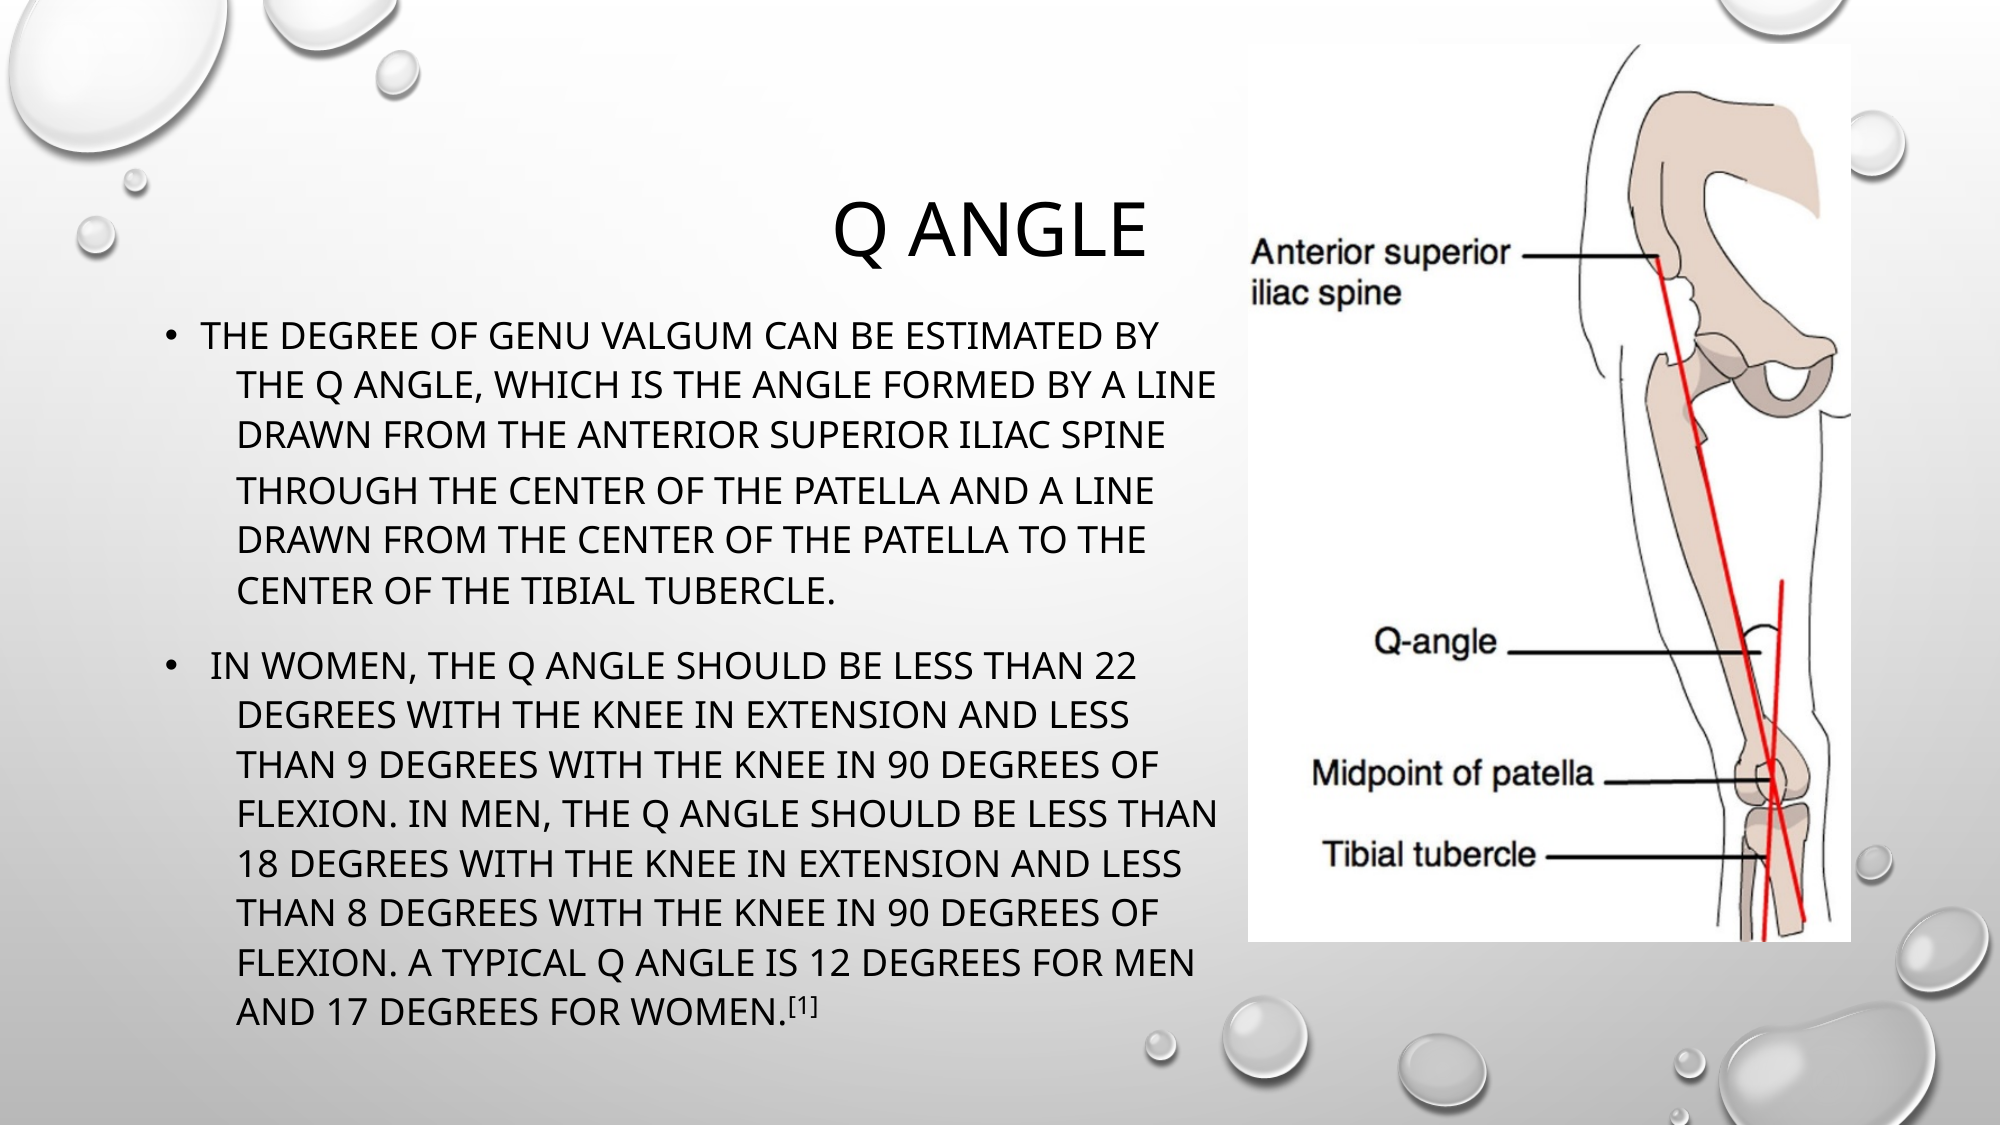

# Q angle
The degree of genu valgum can be estimated by the Q angle, which is the angle formed by a line drawn from the anterior superior iliac spine through the center of the patella and a line drawn from the center of the patella to the center of the tibial tubercle.
 In women, the Q angle should be less than 22 degrees with the knee in extension and less than 9 degrees with the knee in 90 degrees of flexion. In men, the Q angle should be less than 18 degrees with the knee in extension and less than 8 degrees with the knee in 90 degrees of flexion. A typical Q angle is 12 degrees for men and 17 degrees for women.[1]